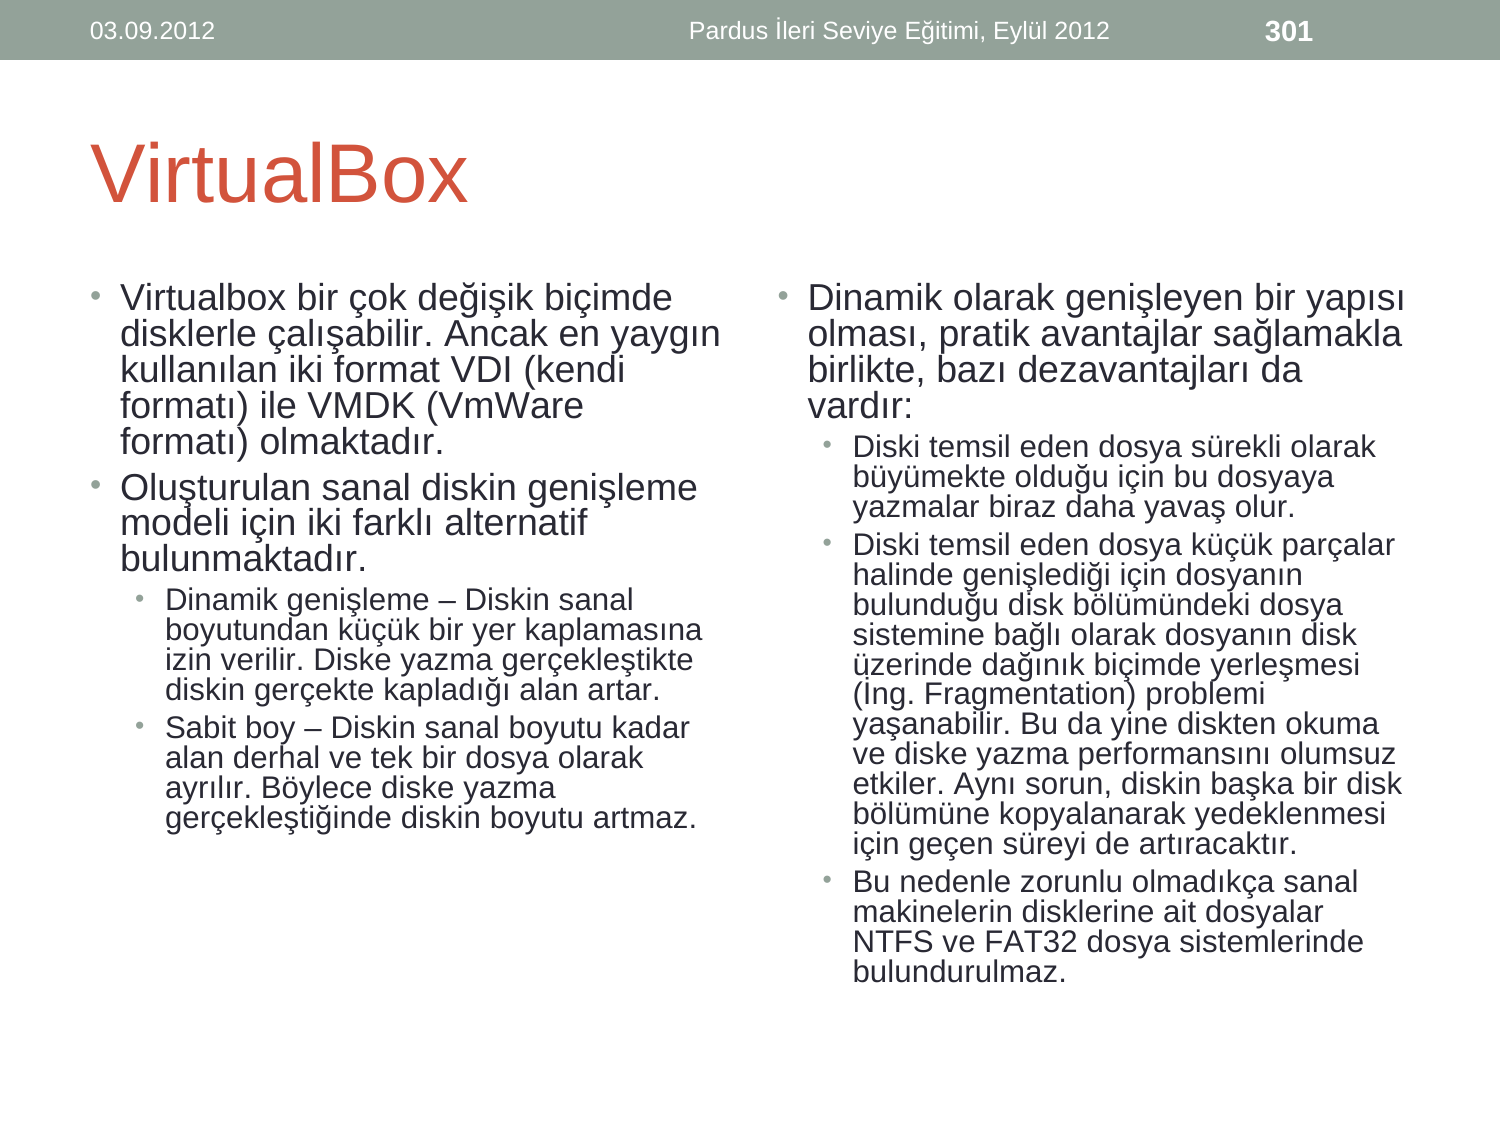

03.09.2012
Pardus İleri Seviye Eğitimi, Eylül 2012
# VirtualBox
Virtualbox bir çok değişik biçimde disklerle çalışabilir. Ancak en yaygın kullanılan iki format VDI (kendi formatı) ile VMDK (VmWare formatı) olmaktadır.
Oluşturulan sanal diskin genişleme modeli için iki farklı alternatif bulunmaktadır.
Dinamik genişleme – Diskin sanal boyutundan küçük bir yer kaplamasına izin verilir. Diske yazma gerçekleştikte diskin gerçekte kapladığı alan artar.
Sabit boy – Diskin sanal boyutu kadar alan derhal ve tek bir dosya olarak ayrılır. Böylece diske yazma gerçekleştiğinde diskin boyutu artmaz.
Dinamik olarak genişleyen bir yapısı olması, pratik avantajlar sağlamakla birlikte, bazı dezavantajları da vardır:
Diski temsil eden dosya sürekli olarak büyümekte olduğu için bu dosyaya yazmalar biraz daha yavaş olur.
Diski temsil eden dosya küçük parçalar halinde genişlediği için dosyanın bulunduğu disk bölümündeki dosya sistemine bağlı olarak dosyanın disk üzerinde dağınık biçimde yerleşmesi (İng. Fragmentation) problemi yaşanabilir. Bu da yine diskten okuma ve diske yazma performansını olumsuz etkiler. Aynı sorun, diskin başka bir disk bölümüne kopyalanarak yedeklenmesi için geçen süreyi de artıracaktır.
Bu nedenle zorunlu olmadıkça sanal makinelerin disklerine ait dosyalar NTFS ve FAT32 dosya sistemlerinde bulundurulmaz.